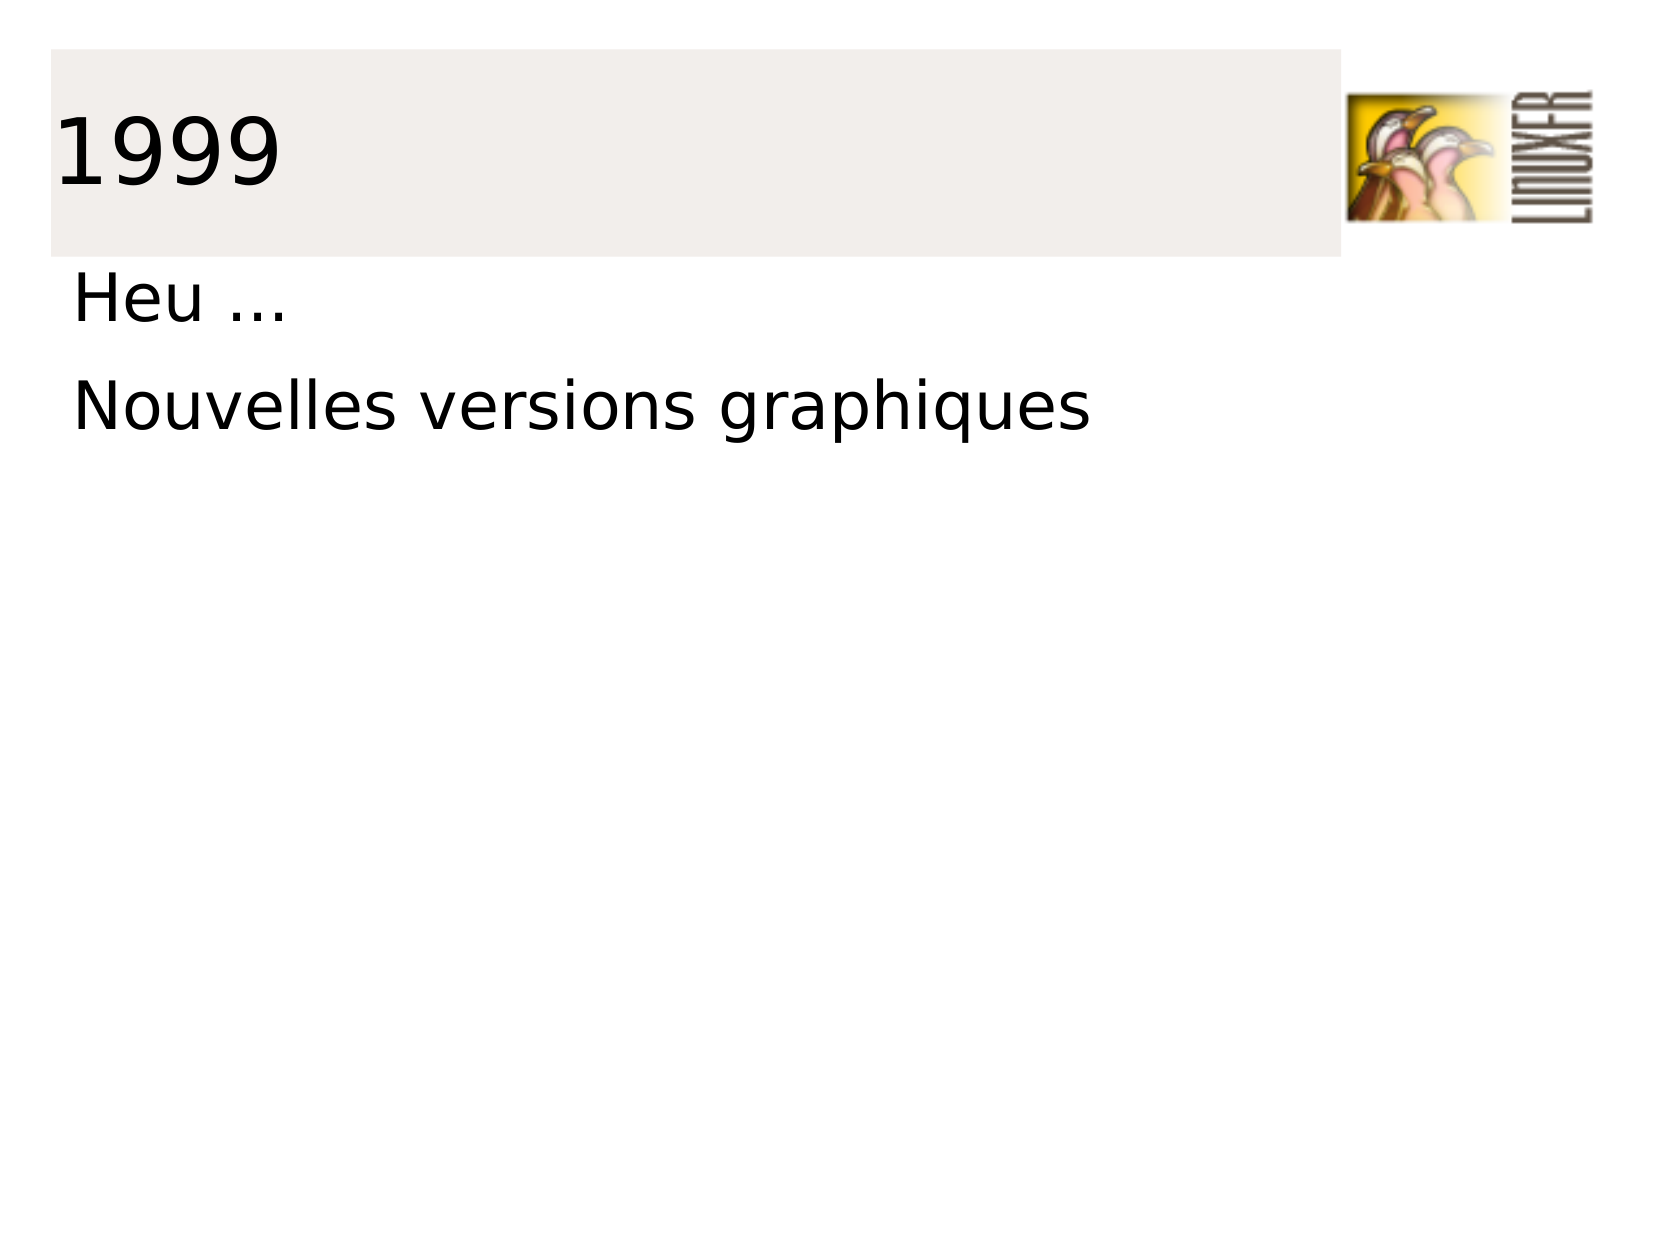

# 1999
Heu ...
Nouvelles versions graphiques